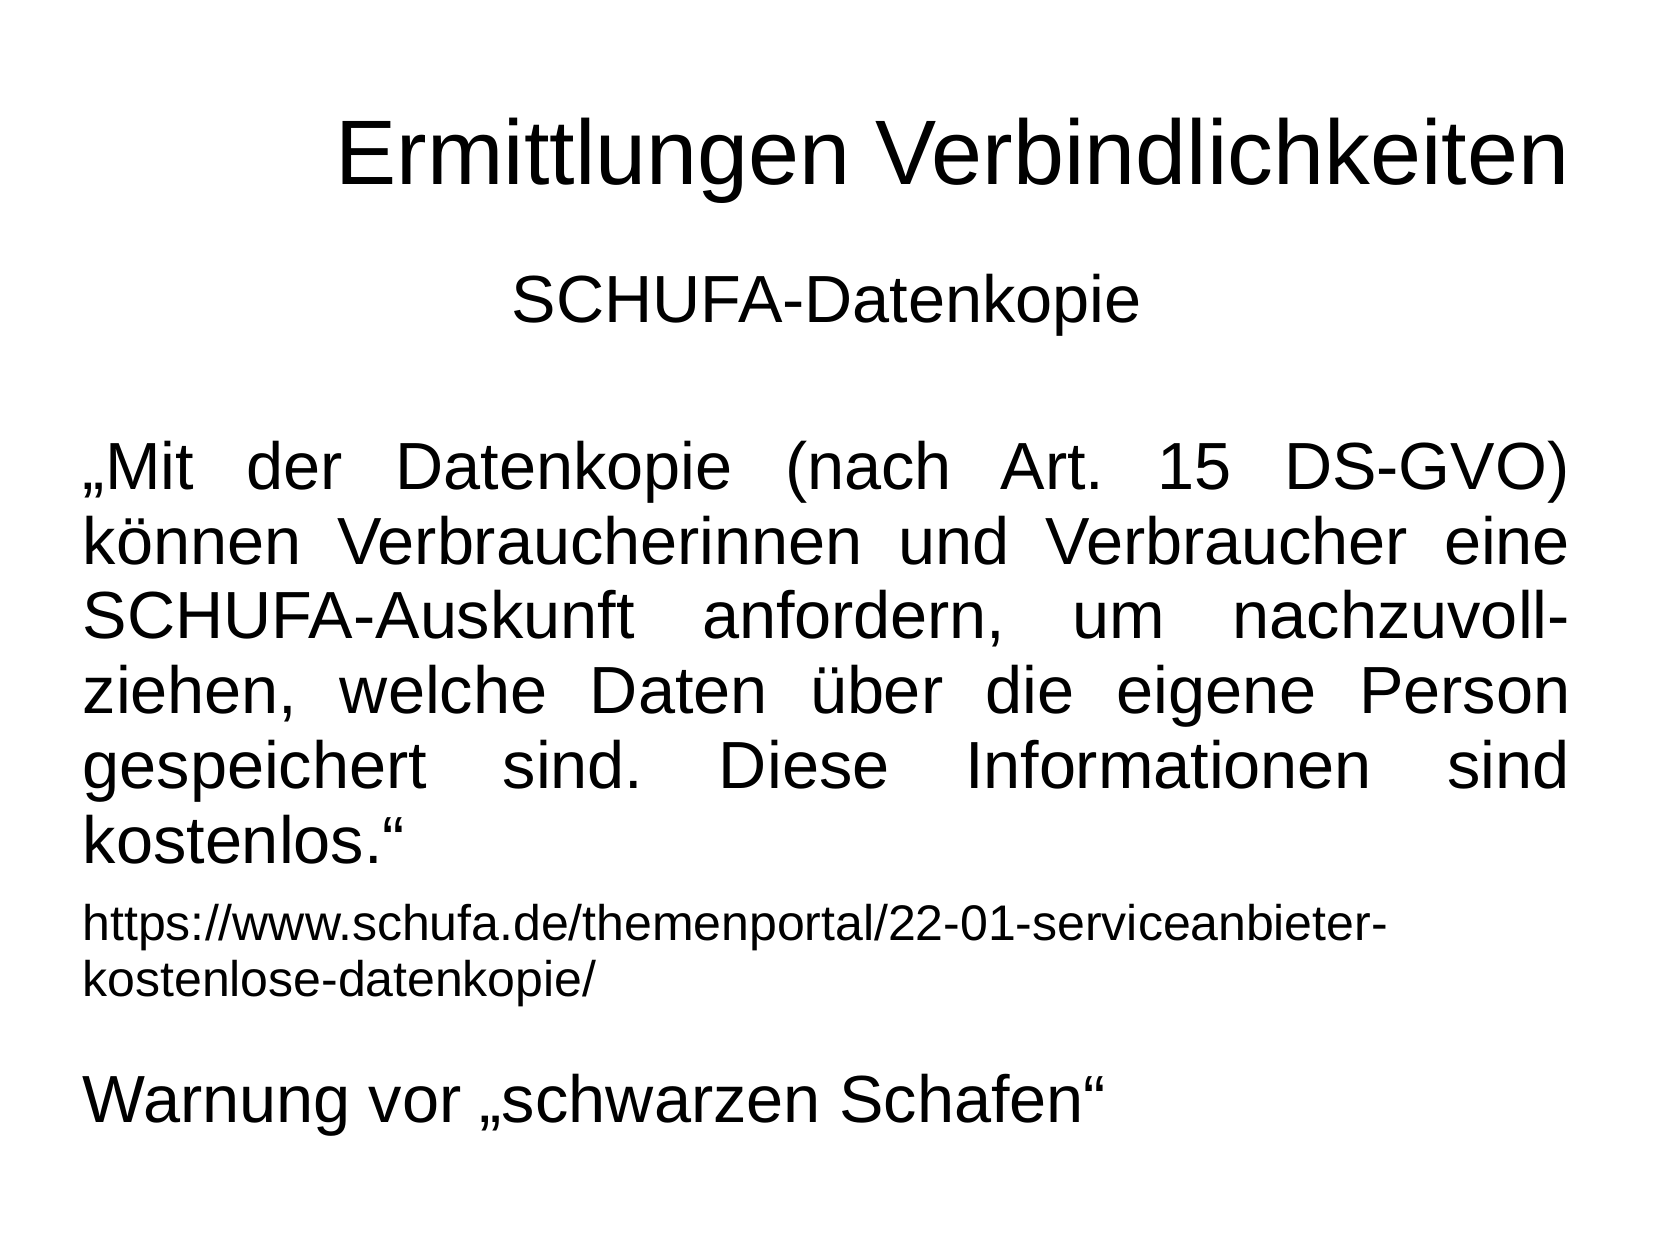

# Ermittlungen Verbindlichkeiten
SCHUFA-Datenkopie
„Mit der Datenkopie (nach Art. 15 DS-GVO) können Verbraucherinnen und Verbraucher eine SCHUFA-Auskunft anfordern, um nachzuvoll-ziehen, welche Daten über die eigene Person gespeichert sind. Diese Informationen sind kostenlos.“
https://www.schufa.de/themenportal/22-01-serviceanbieter-kostenlose-datenkopie/
Warnung vor „schwarzen Schafen“